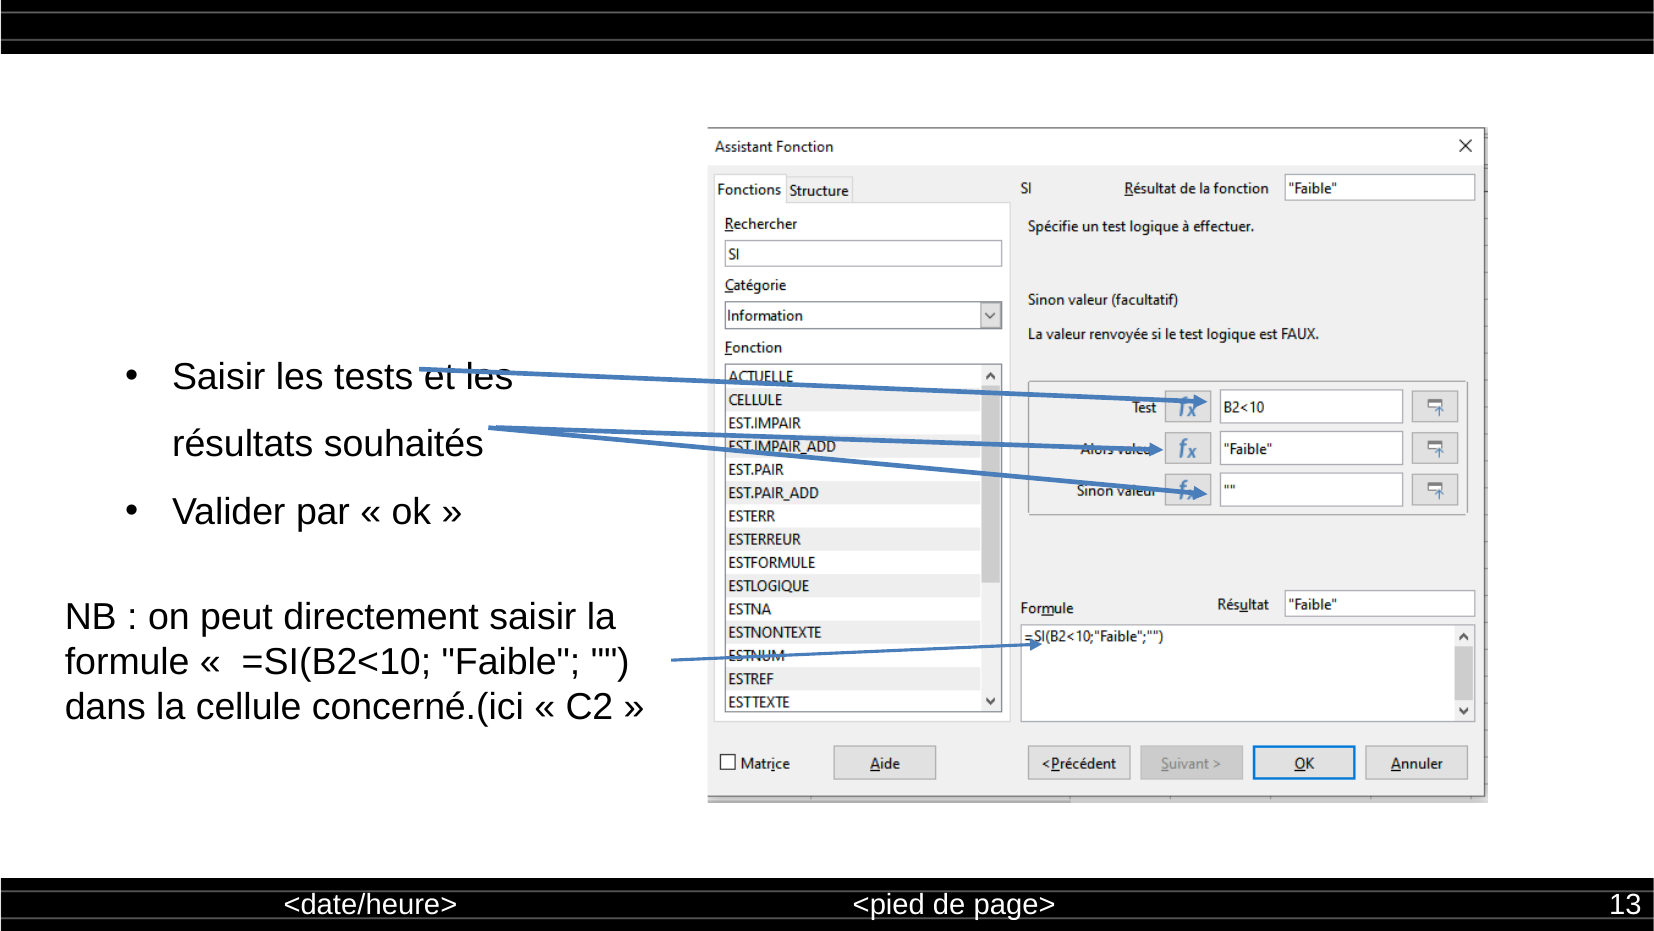

Saisir les tests et les résultats souhaités
Valider par « ok »
NB : on peut directement saisir la formule «  =SI(B2<10; "Faible"; "") dans la cellule concerné.(ici « C2 »